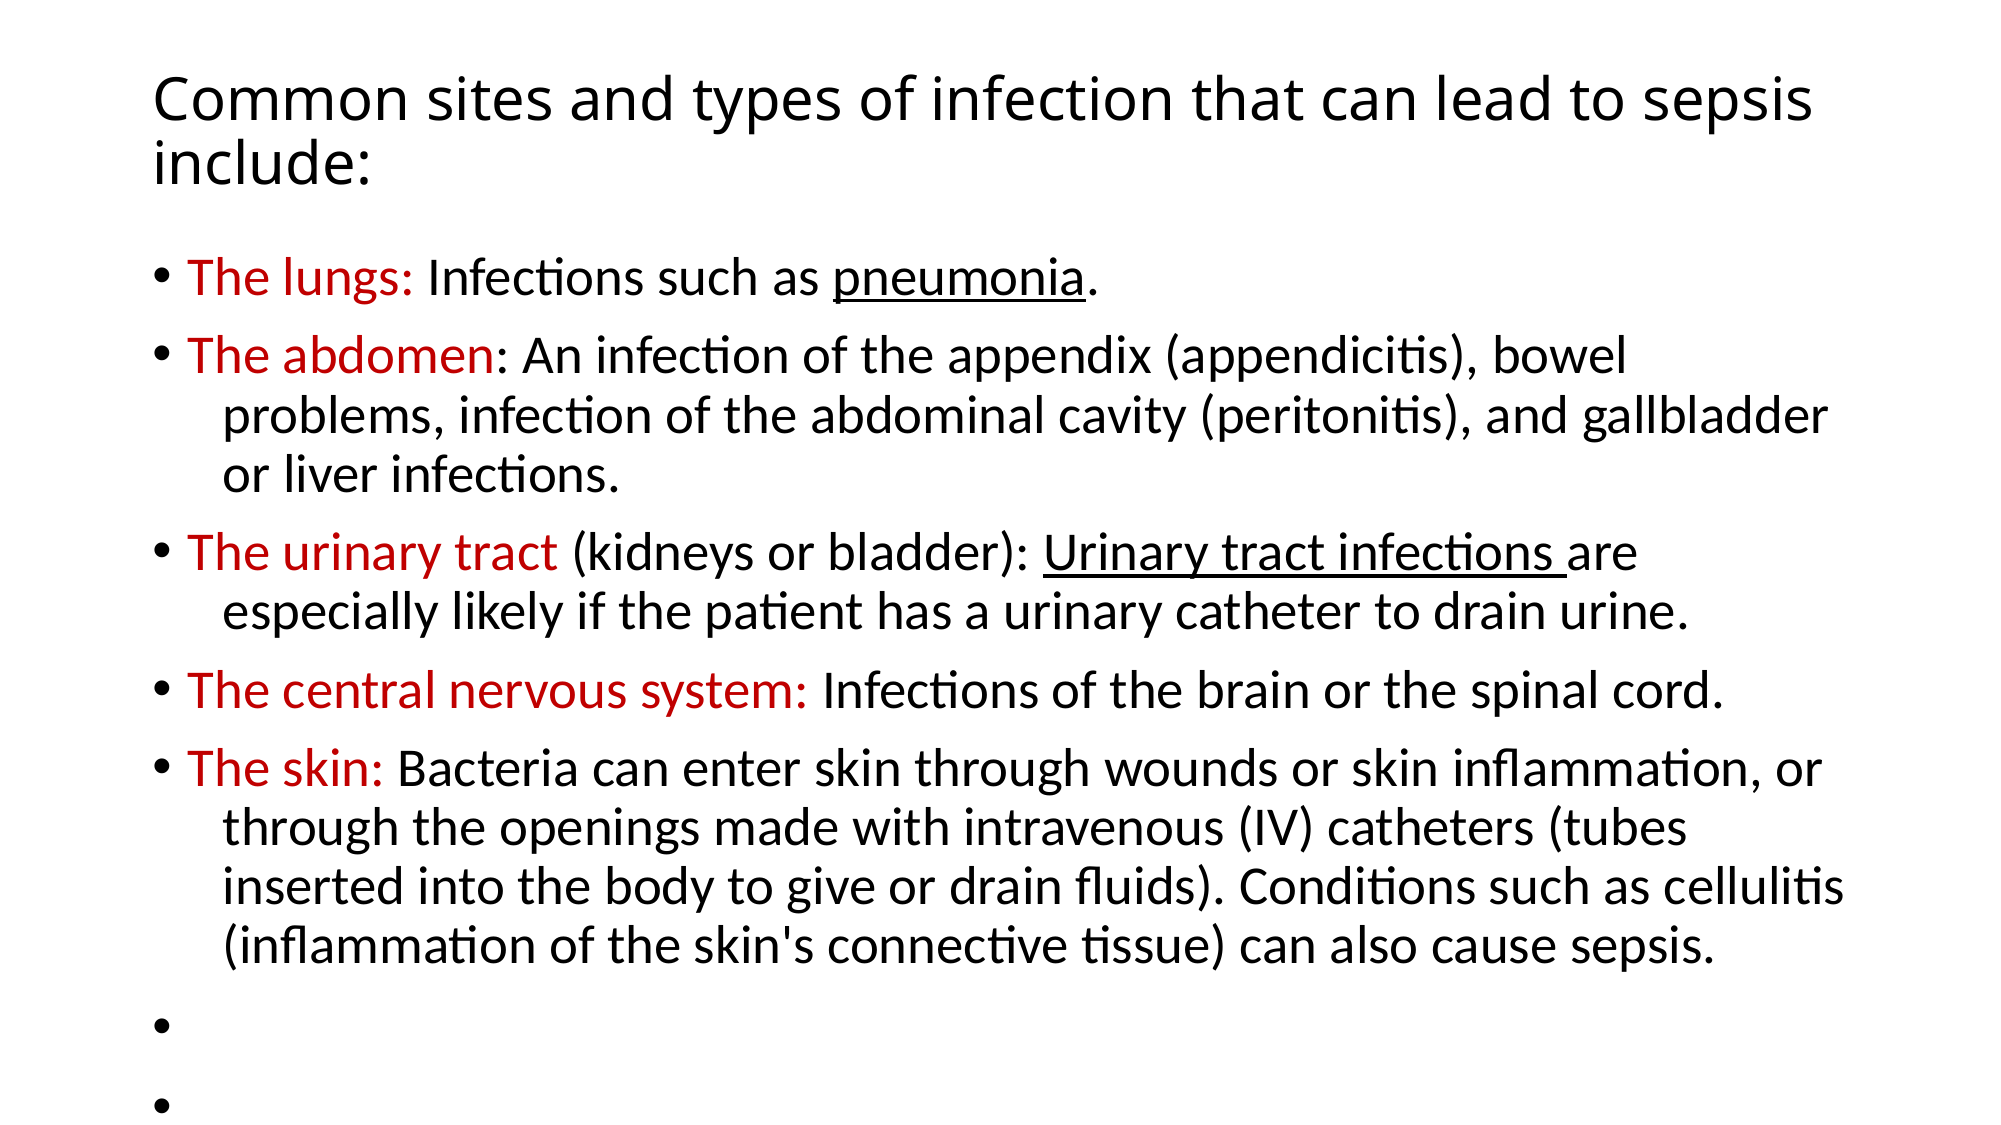

# Common sites and types of infection that can lead to sepsis include:
The lungs: Infections such as pneumonia.
The abdomen: An infection of the appendix (appendicitis), bowel problems, infection of the abdominal cavity (peritonitis), and gallbladder or liver infections.
The urinary tract (kidneys or bladder): Urinary tract infections are especially likely if the patient has a urinary catheter to drain urine.
The central nervous system: Infections of the brain or the spinal cord.
The skin: Bacteria can enter skin through wounds or skin inflammation, or through the openings made with intravenous (IV) catheters (tubes inserted into the body to give or drain fluids). Conditions such as cellulitis (inflammation of the skin's connective tissue) can also cause sepsis.